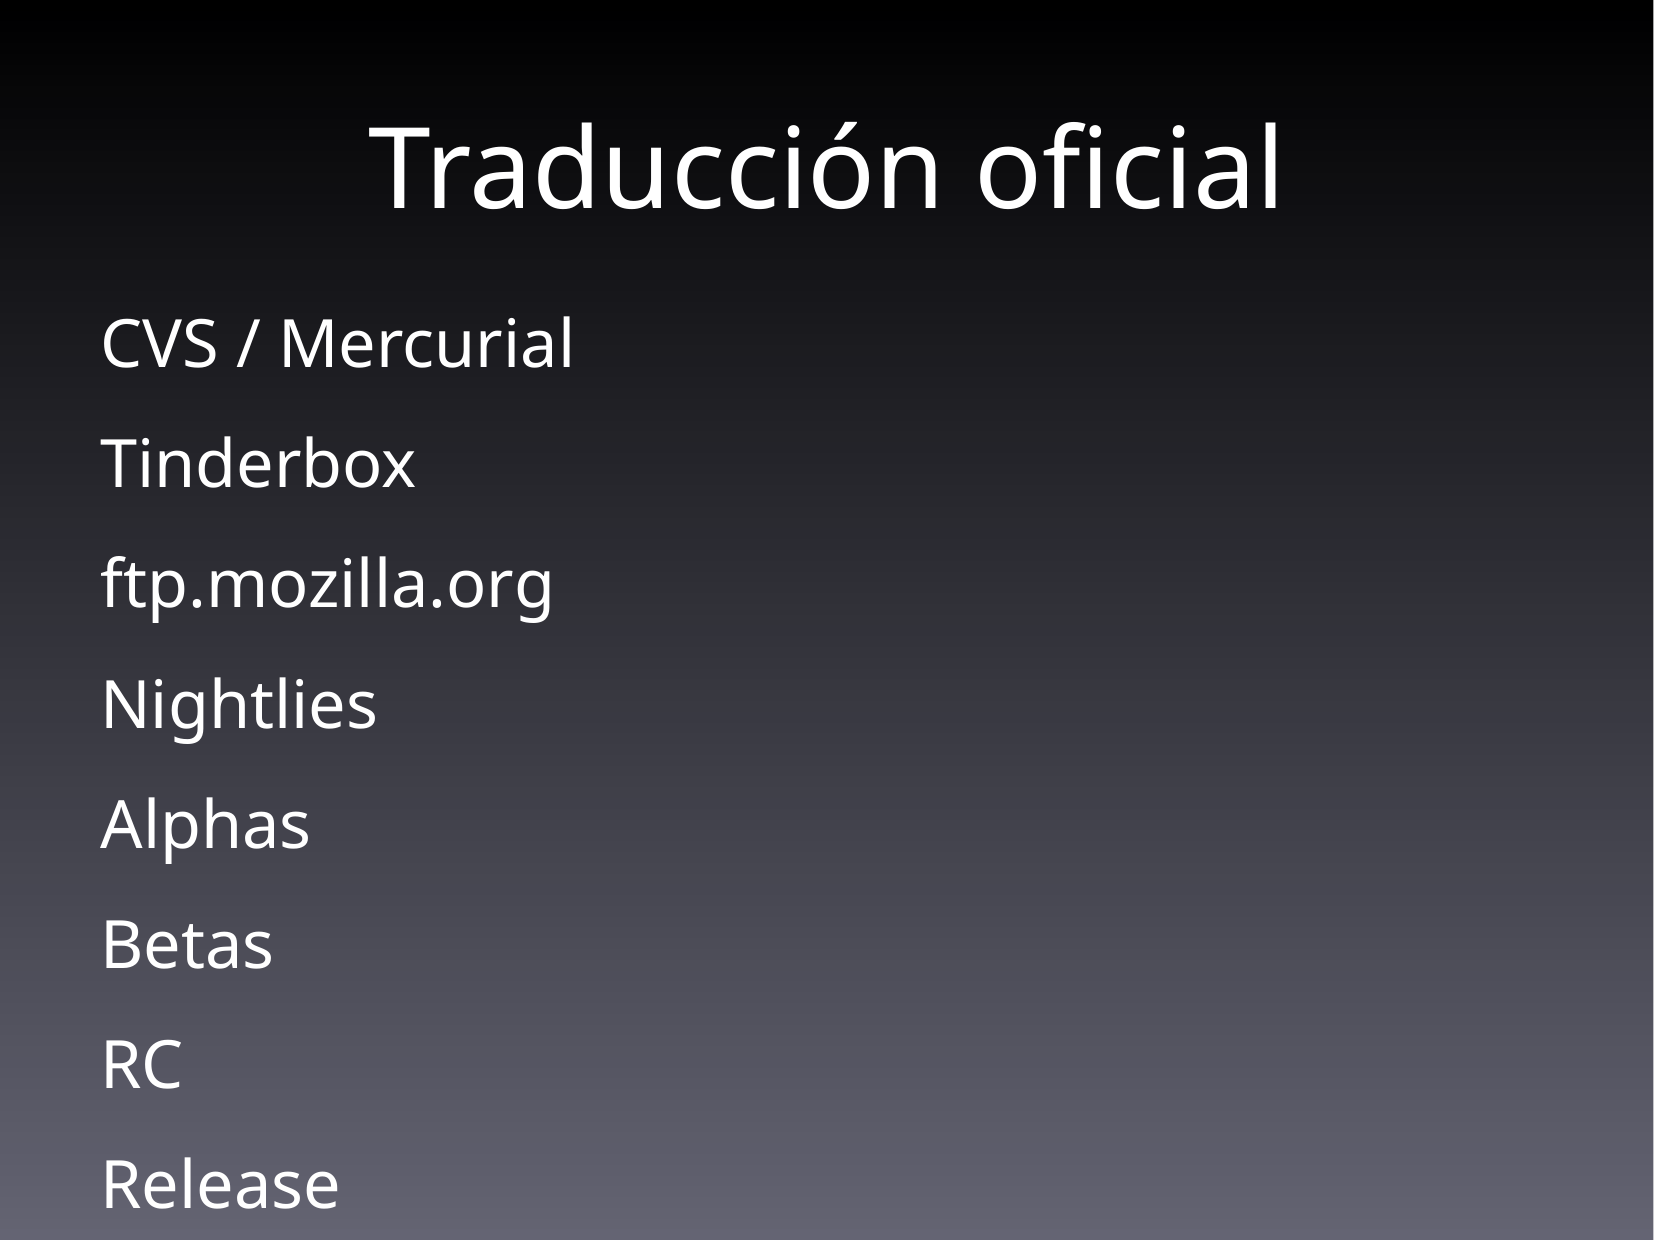

# Traducción oficial
CVS / Mercurial
Tinderbox
ftp.mozilla.org
Nightlies
Alphas
Betas
RC
Release